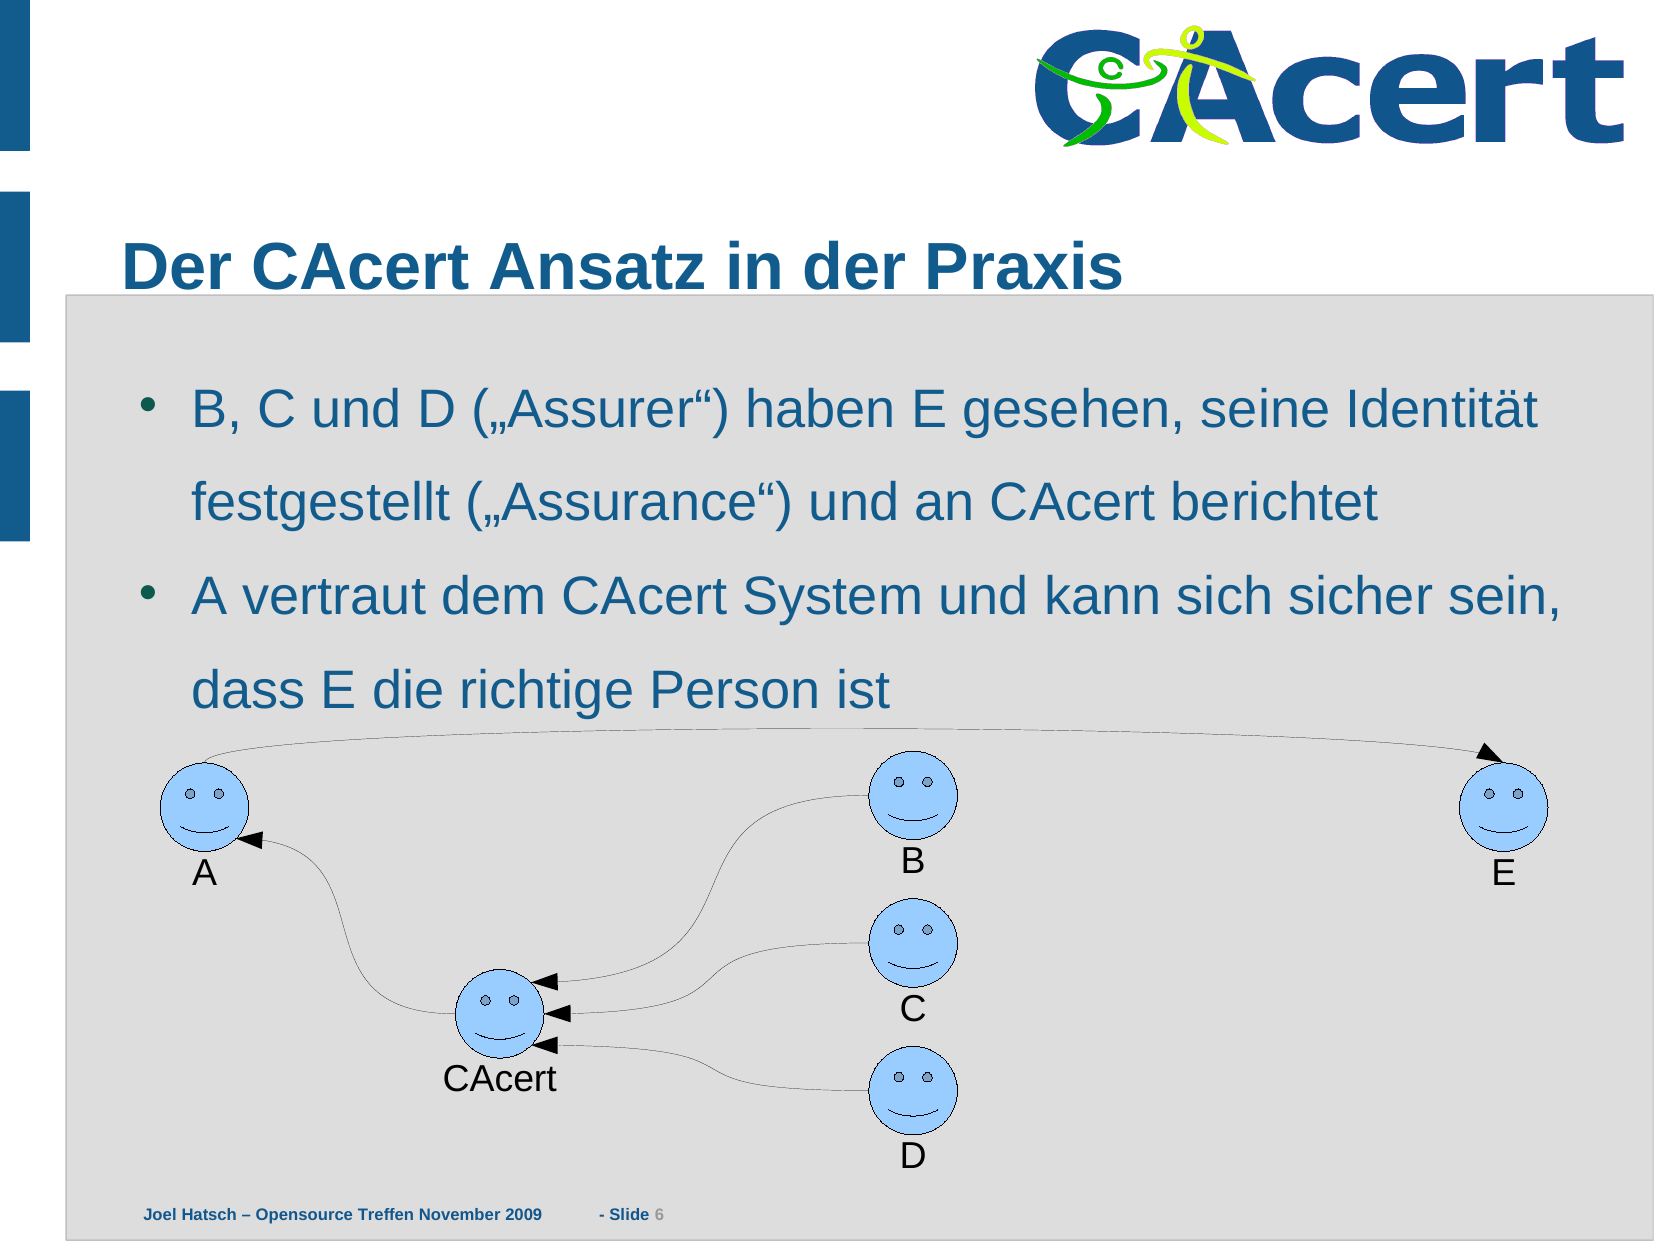

# Der CAcert Ansatz in der Praxis
B, C und D („Assurer“) haben E gesehen, seine Identität festgestellt („Assurance“) und an CAcert berichtet
A vertraut dem CAcert System und kann sich sicher sein, dass E die richtige Person ist
B
A
E
C
CAcert
D